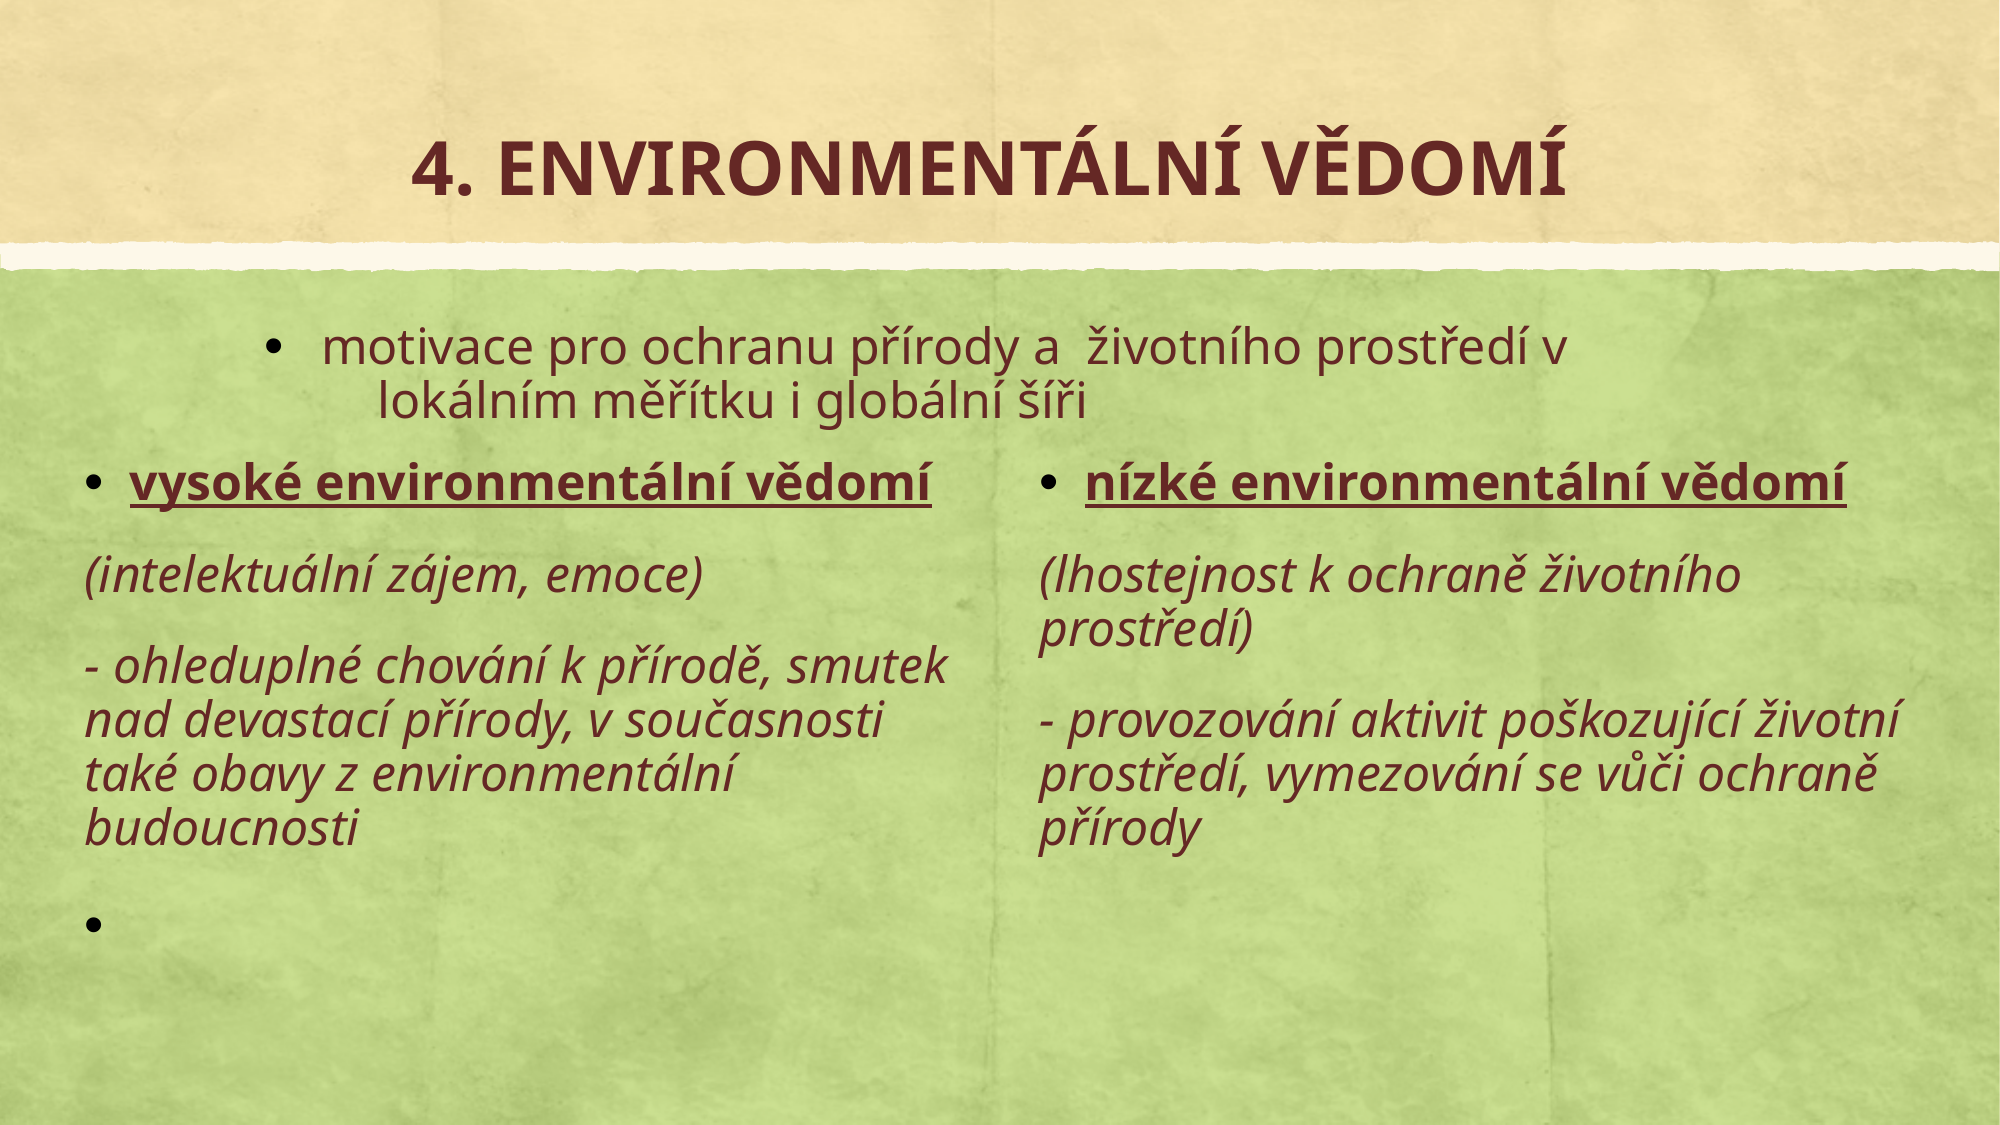

# 4. ENVIRONMENTÁLNÍ VĚDOMÍ
motivace pro ochranu přírody a životního prostředí v lokálním měřítku i globální šíři
vysoké environmentální vědomí
(intelektuální zájem, emoce)
- ohleduplné chování k přírodě, smutek nad devastací přírody, v současnosti také obavy z environmentální budoucnosti
nízké environmentální vědomí
(lhostejnost k ochraně životního prostředí)
- provozování aktivit poškozující životní prostředí, vymezování se vůči ochraně přírody